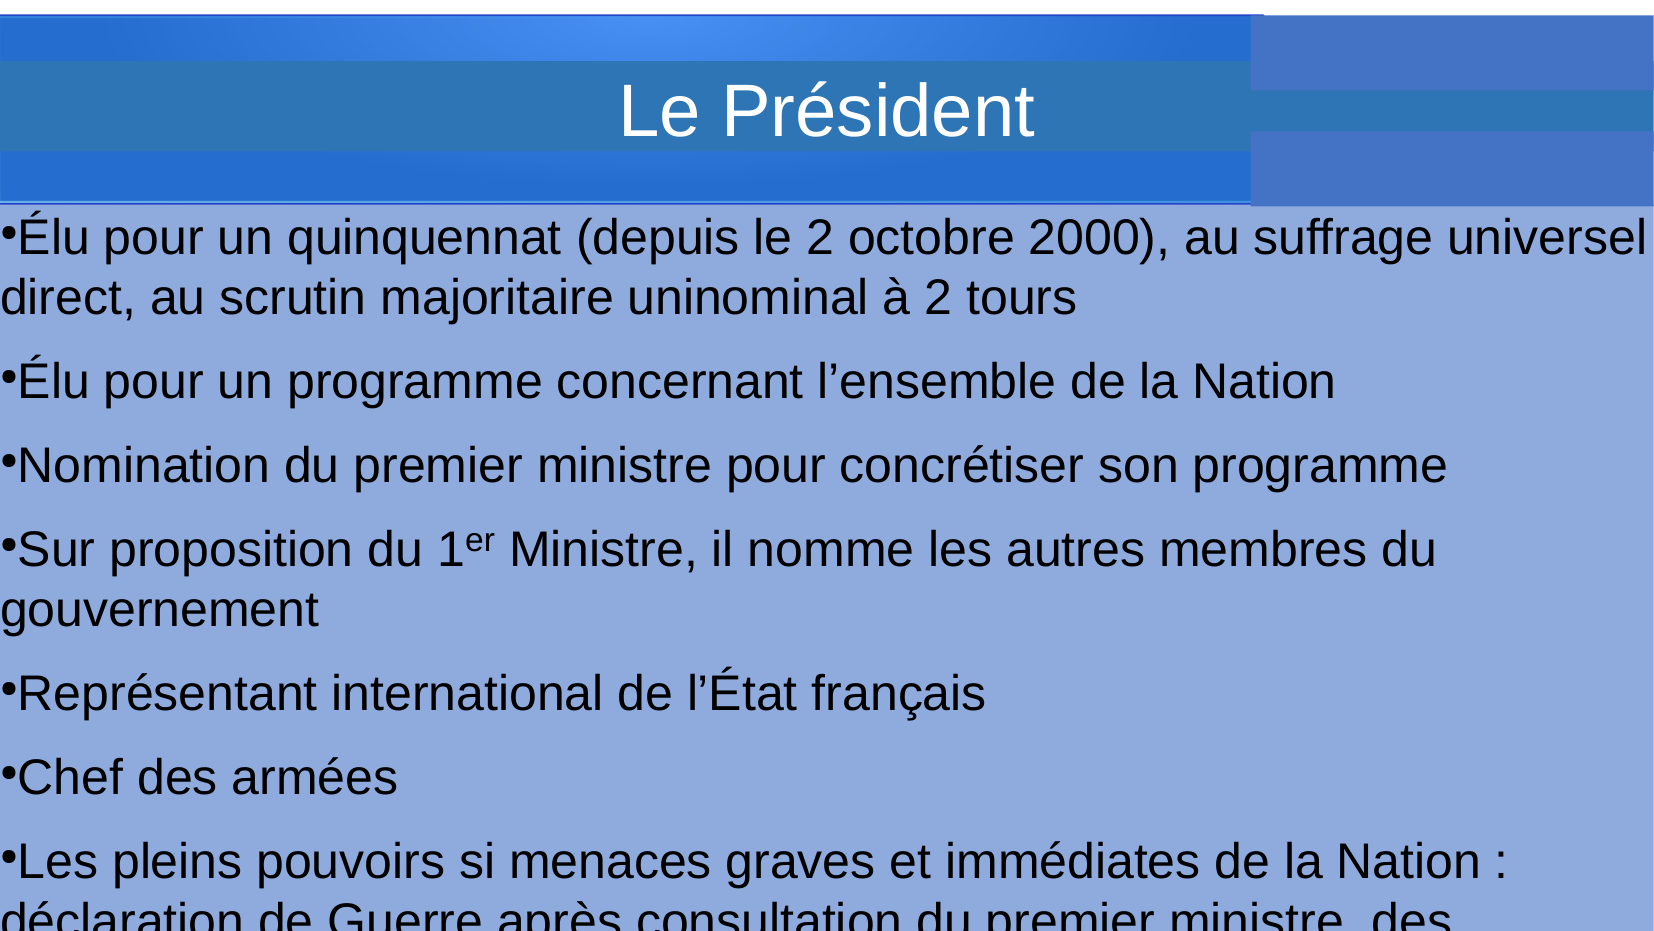

# Le Président
Élu pour un quinquennat (depuis le 2 octobre 2000), au suffrage universel direct, au scrutin majoritaire uninominal à 2 tours
Élu pour un programme concernant l’ensemble de la Nation
Nomination du premier ministre pour concrétiser son programme
Sur proposition du 1er Ministre, il nomme les autres membres du gouvernement
Représentant international de l’État français
Chef des armées
Les pleins pouvoirs si menaces graves et immédiates de la Nation : déclaration de Guerre après consultation du premier ministre, des présidents des assemblées et du Conseil Constitutionnel
En Congrès (au Parlement) : possibilité de prendre la Parole
Soumettre à Référendum des projets de loi : organisation des pouvoirs publics, des réformes politique, économique, sociale et environnementale
Dissoudre l’assemblée nationale si celle-ci n’est pas à sa guise et mettre en place une nouvelle élection mais risque de renouvellement d’opposition (Cohabitation) ; délai d’un an entre deux dissolutions
Préside le Conseil des ministres : détermination des projets de loi
Promulgue les lois
Signe les Ordonnances